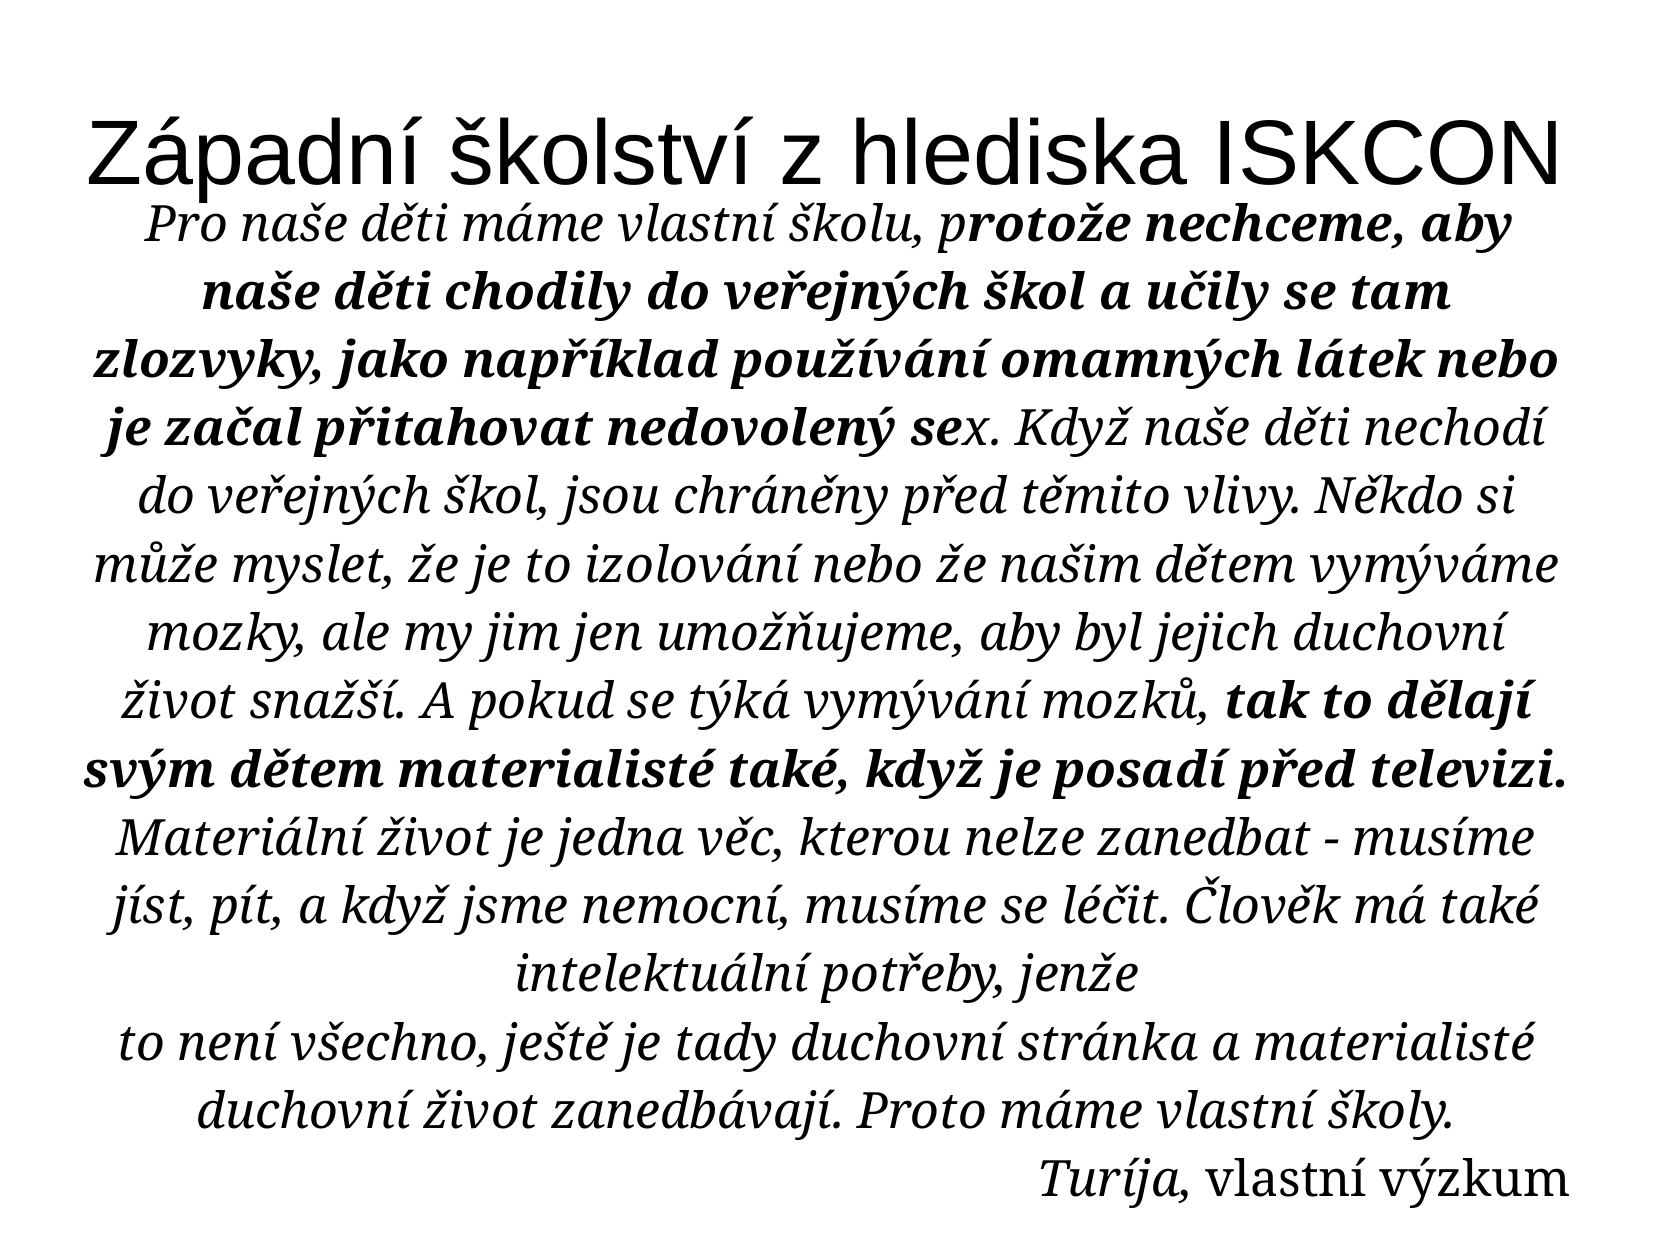

# Západní školství z hlediska ISKCON
 Pro naše děti máme vlastní školu, protože nechceme, aby naše děti chodily do veřejných škol a učily se tam zlozvyky, jako například používání omamných látek nebo je začal přitahovat nedovolený sex. Když naše děti nechodí do veřejných škol, jsou chráněny před těmito vlivy. Někdo si může myslet, že je to izolování nebo že našim dětem vymýváme mozky, ale my jim jen umožňujeme, aby byl jejich duchovní život snažší. A pokud se týká vymývání mozků, tak to dělají svým dětem materialisté také, když je posadí před televizi. Materiální život je jedna věc, kterou nelze zanedbat - musíme jíst, pít, a když jsme nemocní, musíme se léčit. Člověk má také intelektuální potřeby, jenže
to není všechno, ještě je tady duchovní stránka a materialisté duchovní život zanedbávají. Proto máme vlastní školy.
								Turíja, vlastní výzkum